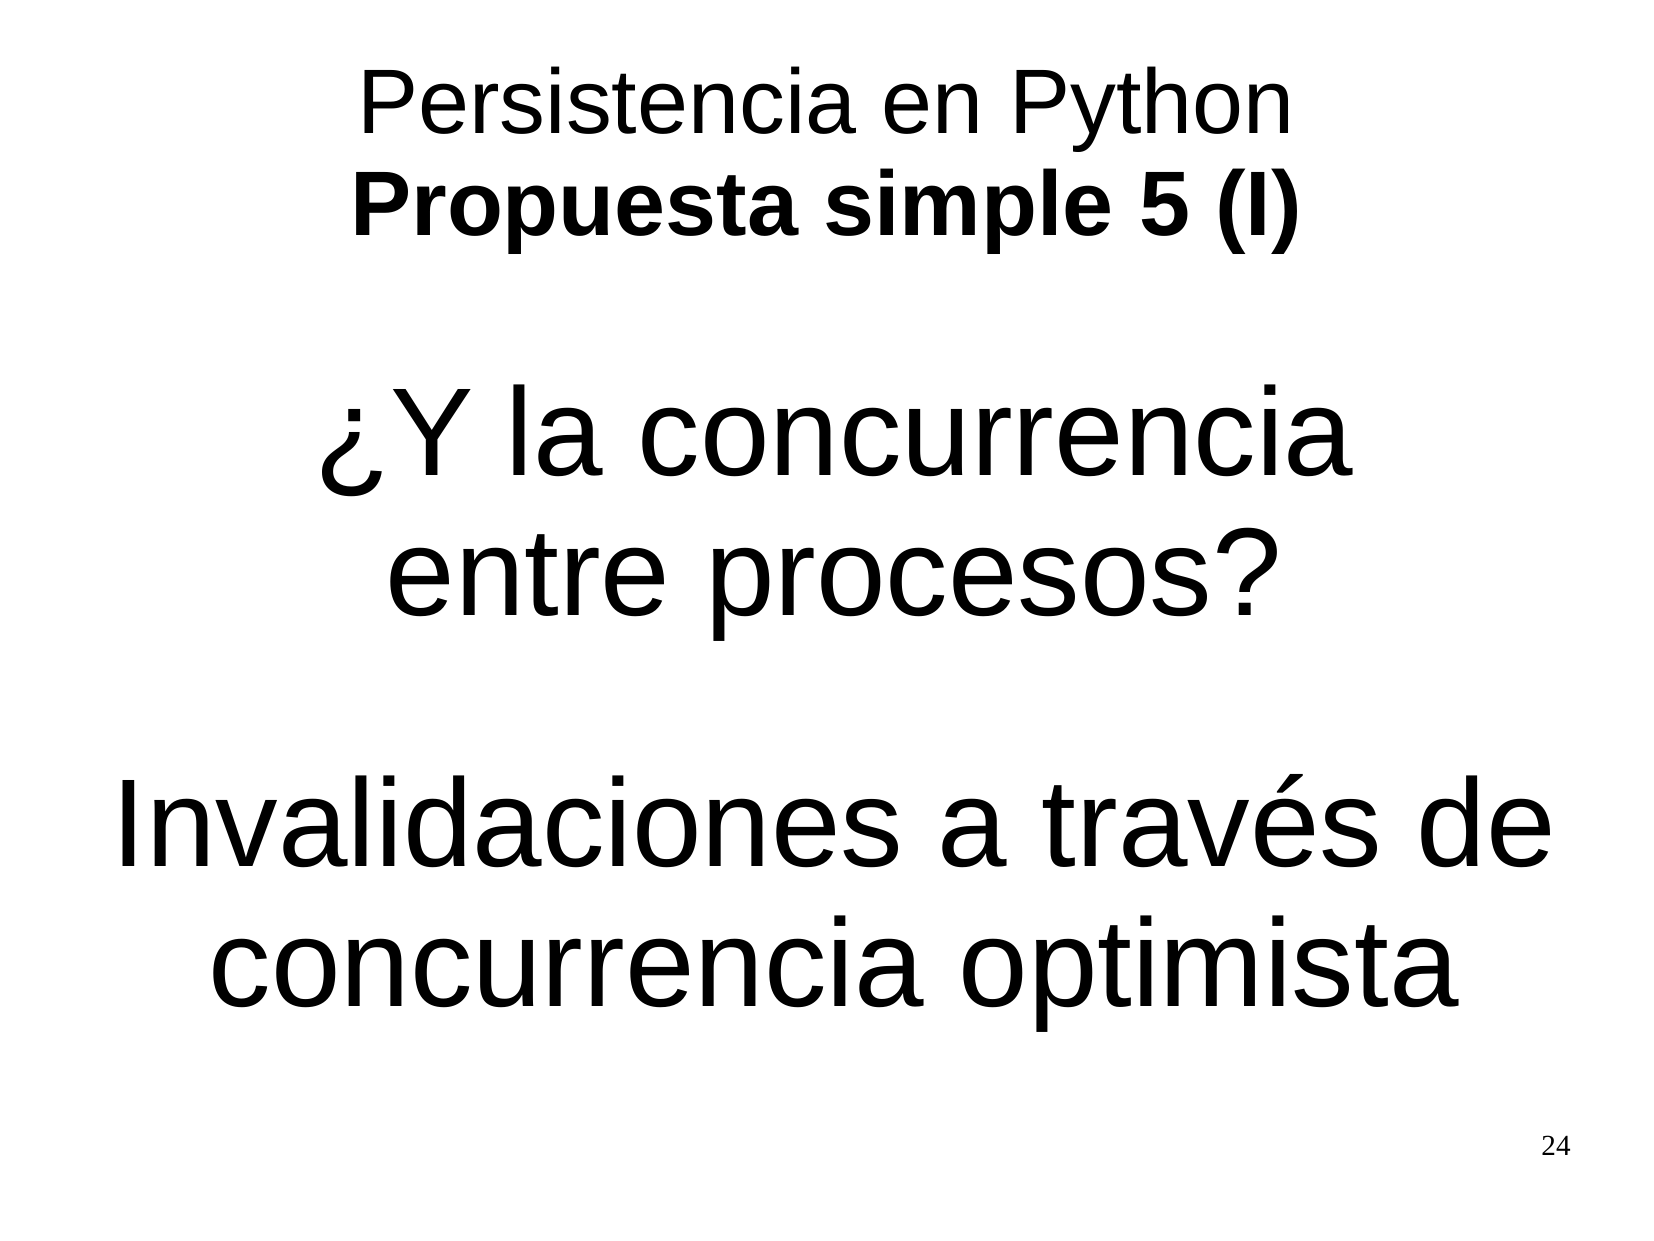

# Persistencia en Python Propuesta simple 5 (I)
¿Y la concurrencia
entre procesos?
Invalidaciones a través de concurrencia optimista
24